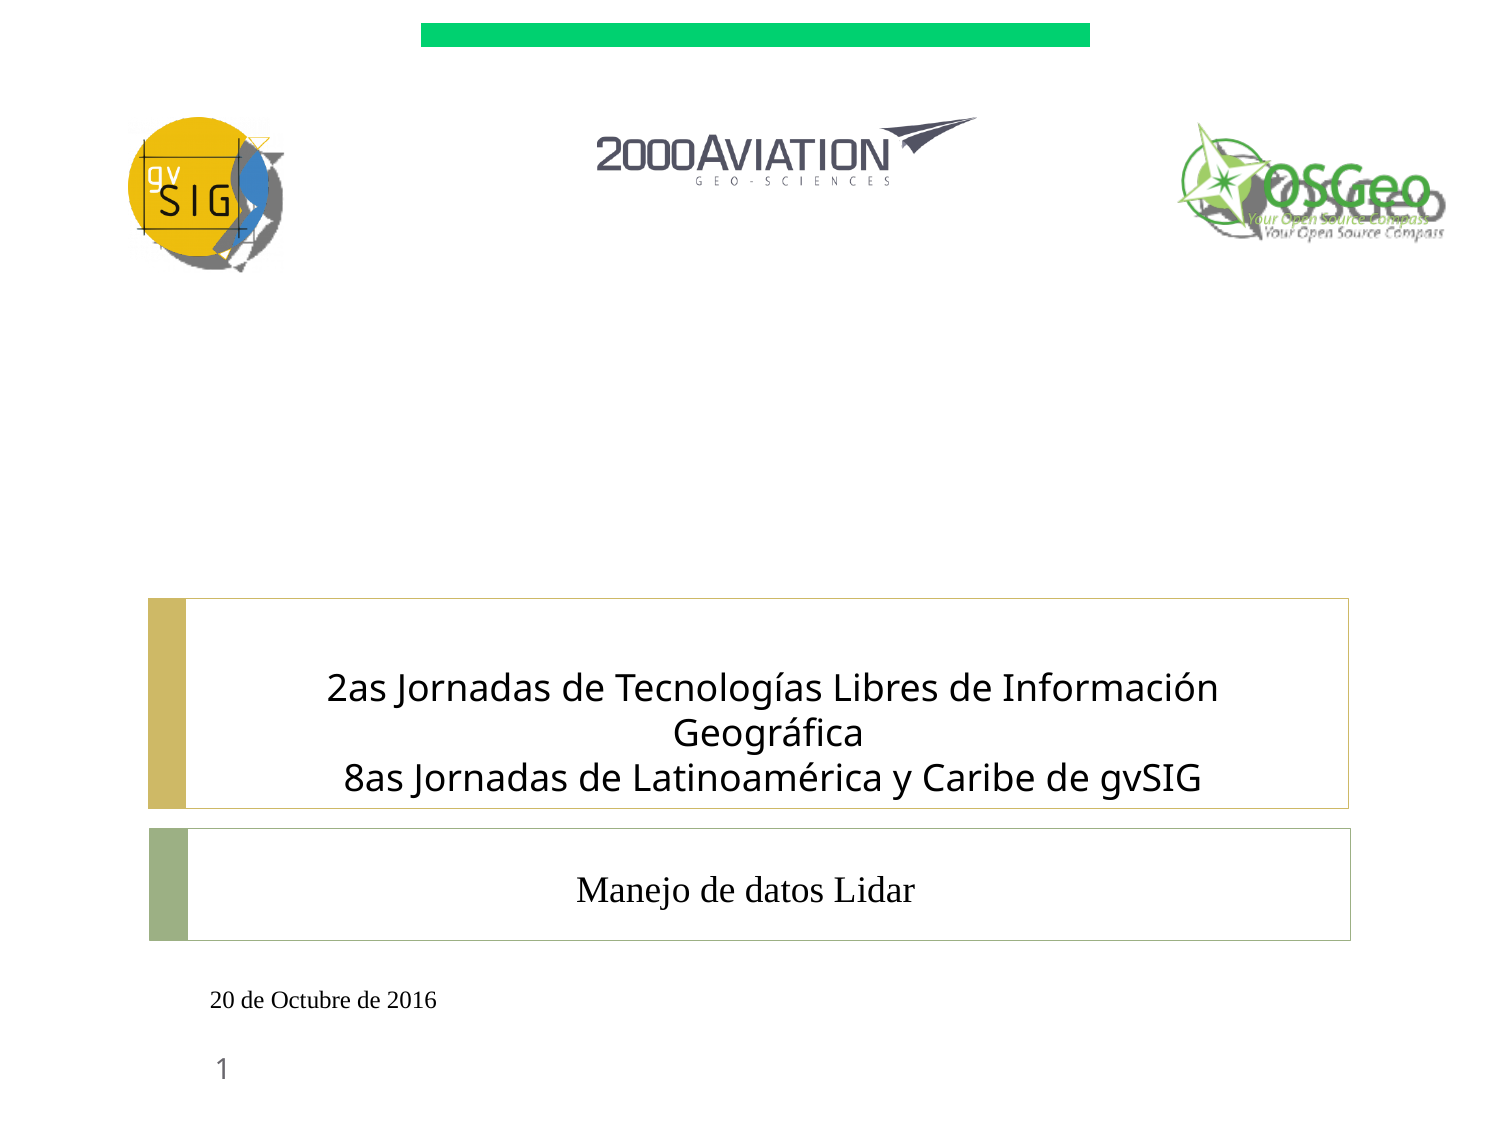

2as Jornadas de Tecnologías Libres de Información Geográfica
8as Jornadas de Latinoamérica y Caribe de gvSIG
Manejo de datos Lidar
20 de Octubre de 2016